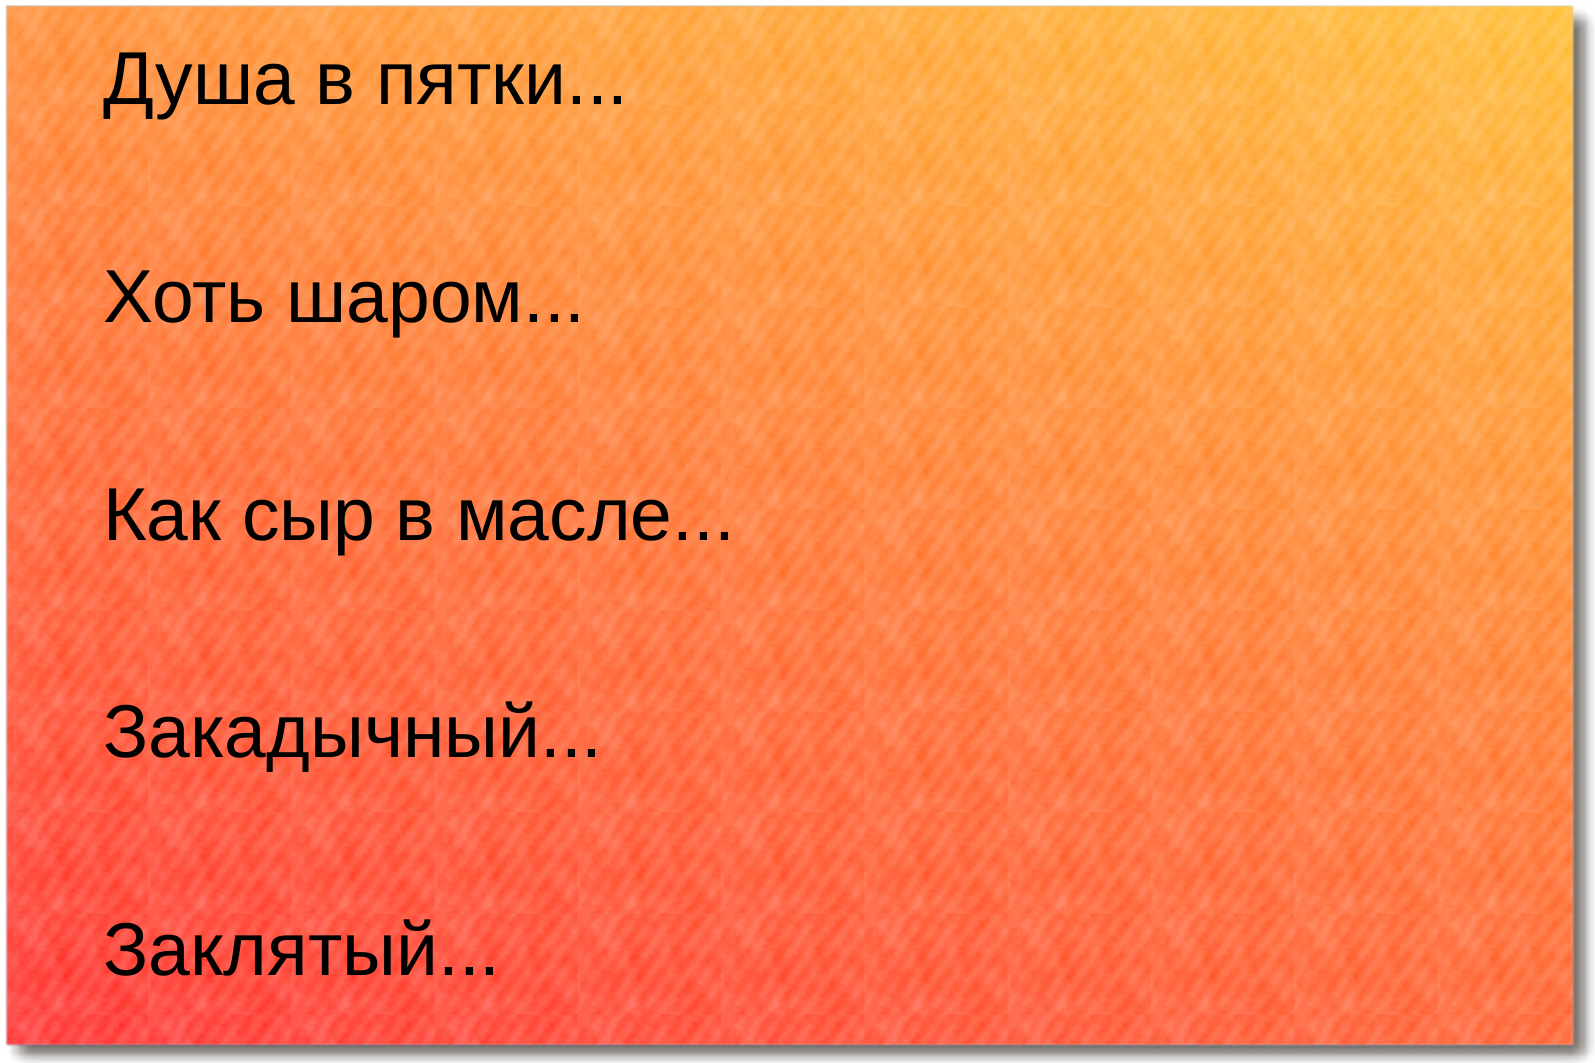

Душа в пятки...
Хоть шаром...
Как сыр в масле...
Закадычный...
Заклятый...